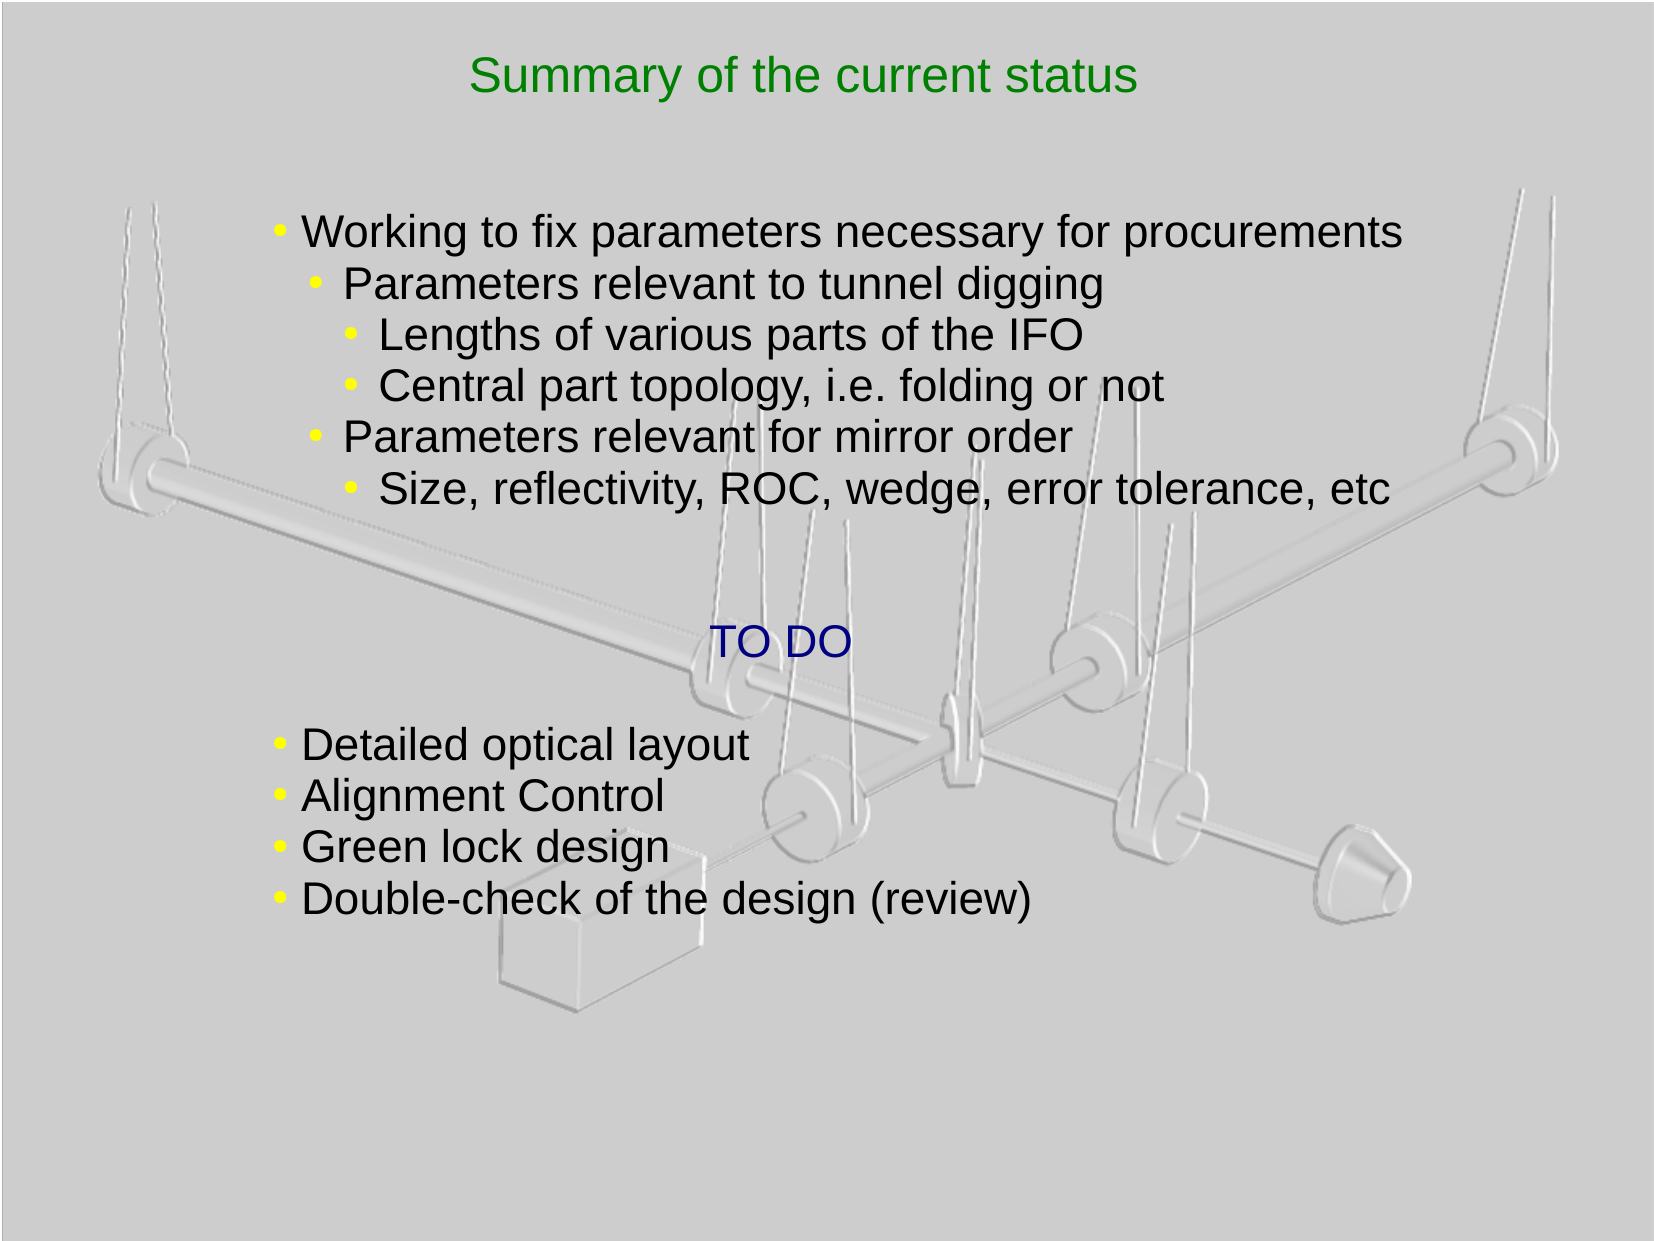

Summary of the current status
 Working to fix parameters necessary for procurements
Parameters relevant to tunnel digging
Lengths of various parts of the IFO
Central part topology, i.e. folding or not
Parameters relevant for mirror order
Size, reflectivity, ROC, wedge, error tolerance, etc
 TO DO
 Detailed optical layout
 Alignment Control
 Green lock design
 Double-check of the design (review)